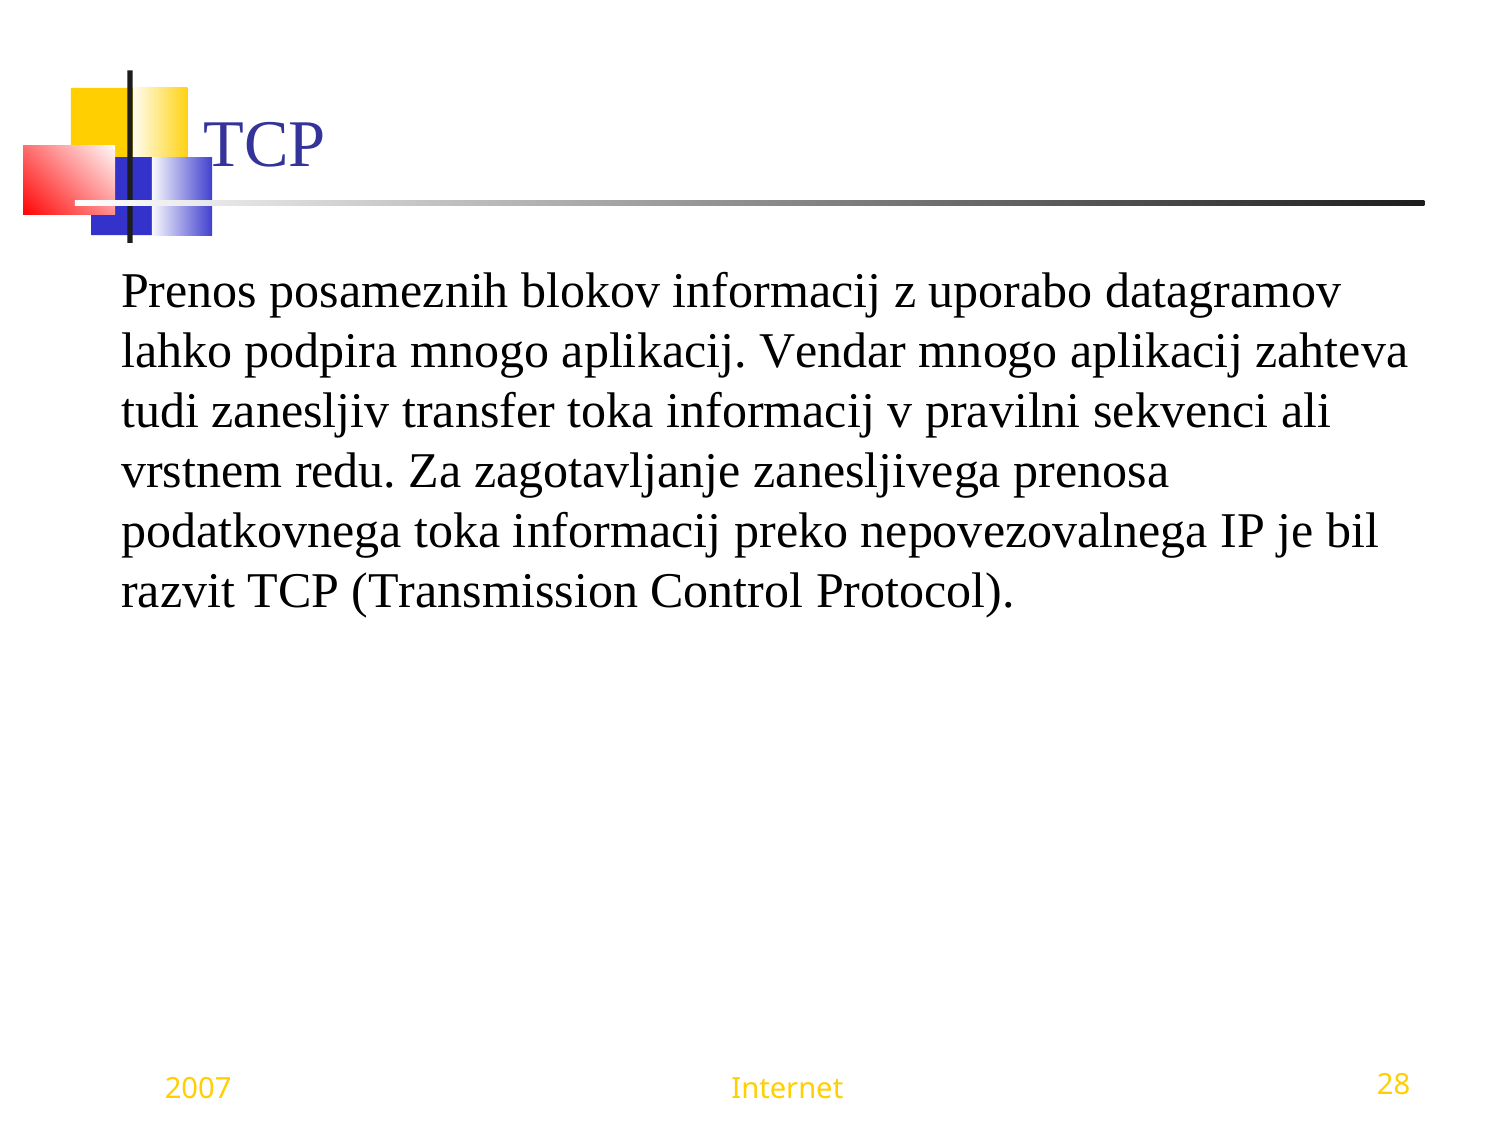

# TCP
	Prenos posameznih blokov informacij z uporabo datagramov lahko podpira mnogo aplikacij. Vendar mnogo aplikacij zahteva tudi zanesljiv transfer toka informacij v pravilni sekvenci ali vrstnem redu. Za zagotavljanje zanesljivega prenosa podatkovnega toka informacij preko nepovezovalnega IP je bil razvit TCP (Transmission Control Protocol).
2007
Internet